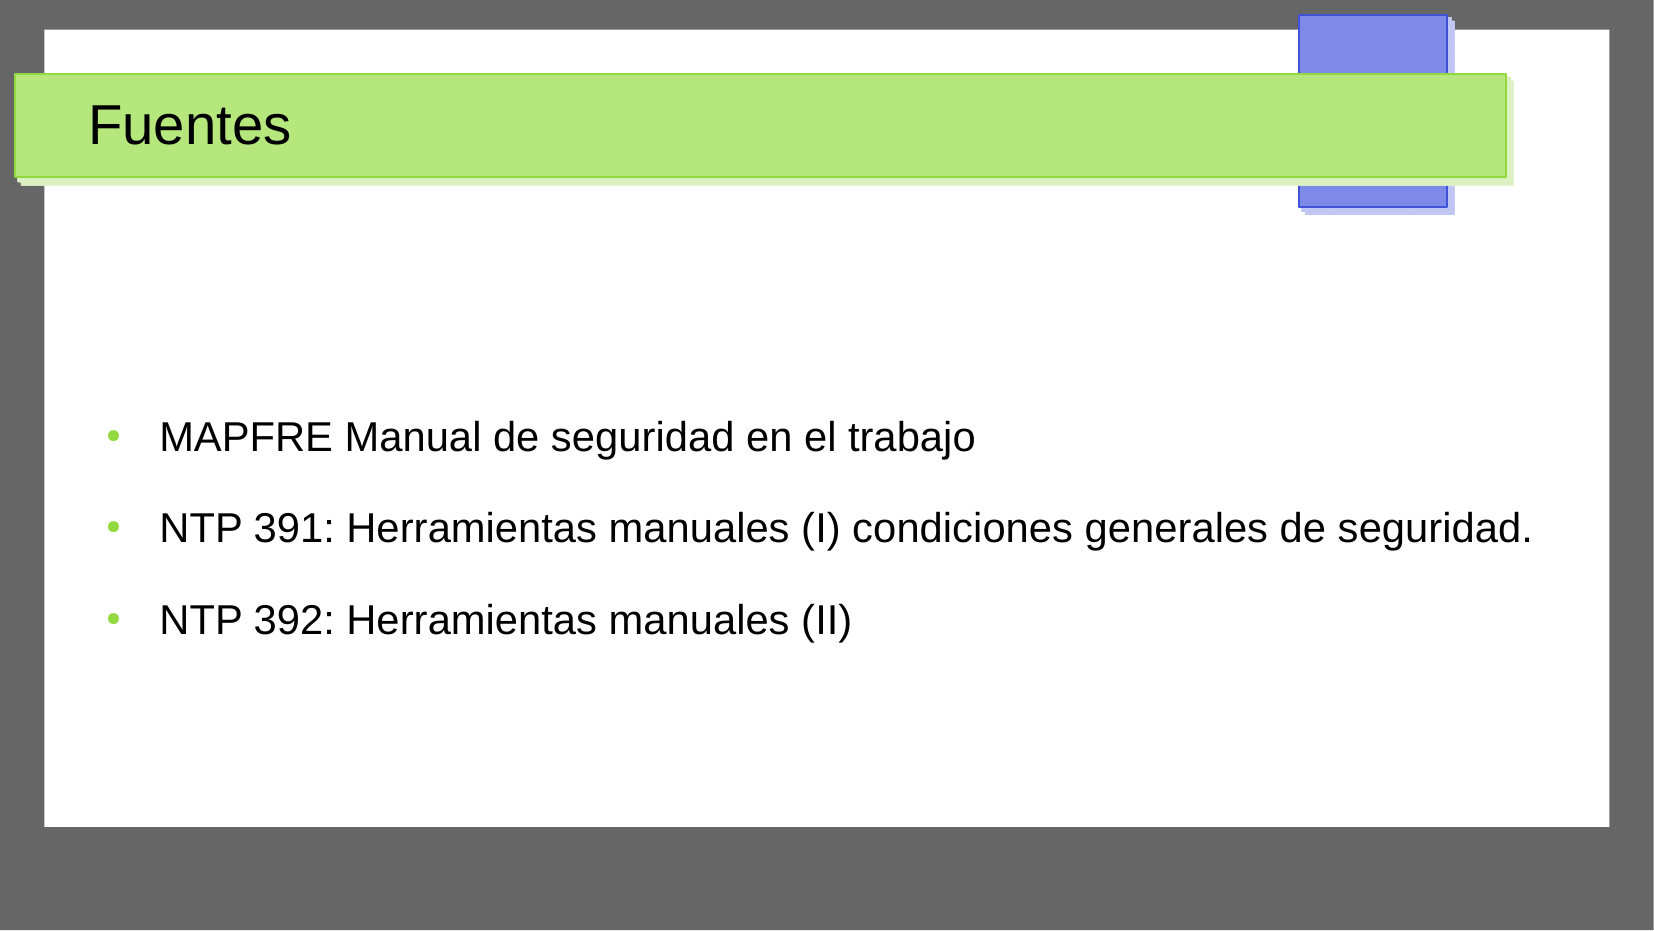

# Fuentes
MAPFRE Manual de seguridad en el trabajo
NTP 391: Herramientas manuales (I) condiciones generales de seguridad.
NTP 392: Herramientas manuales (II)